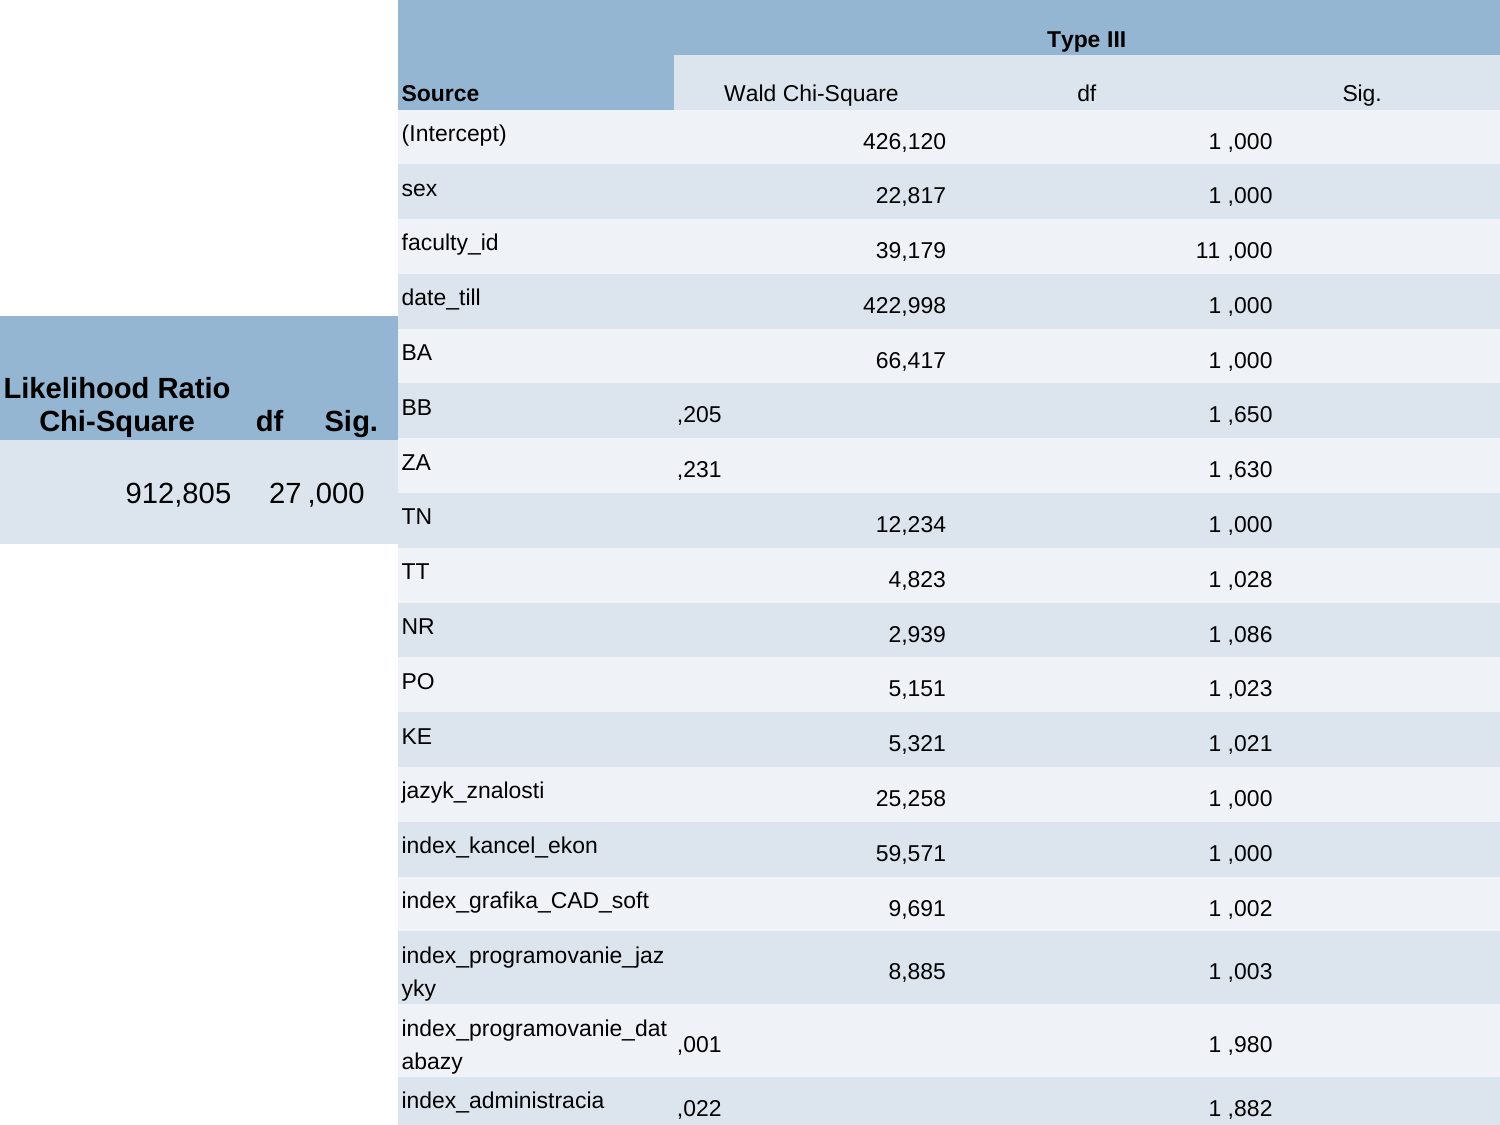

| Source | Type III | | |
| --- | --- | --- | --- |
| | Wald Chi-Square | df | Sig. |
| (Intercept) | 426,120 | 1 | ,000 |
| sex | 22,817 | 1 | ,000 |
| faculty\_id | 39,179 | 11 | ,000 |
| date\_till | 422,998 | 1 | ,000 |
| BA | 66,417 | 1 | ,000 |
| BB | ,205 | 1 | ,650 |
| ZA | ,231 | 1 | ,630 |
| TN | 12,234 | 1 | ,000 |
| TT | 4,823 | 1 | ,028 |
| NR | 2,939 | 1 | ,086 |
| PO | 5,151 | 1 | ,023 |
| KE | 5,321 | 1 | ,021 |
| jazyk\_znalosti | 25,258 | 1 | ,000 |
| index\_kancel\_ekon | 59,571 | 1 | ,000 |
| index\_grafika\_CAD\_soft | 9,691 | 1 | ,002 |
| index\_programovanie\_jazyky | 8,885 | 1 | ,003 |
| index\_programovanie\_databazy | ,001 | 1 | ,980 |
| index\_administracia | ,022 | 1 | ,882 |
| Likelihood Ratio Chi-Square | df | Sig. |
| --- | --- | --- |
| 912,805 | 27 | ,000 |